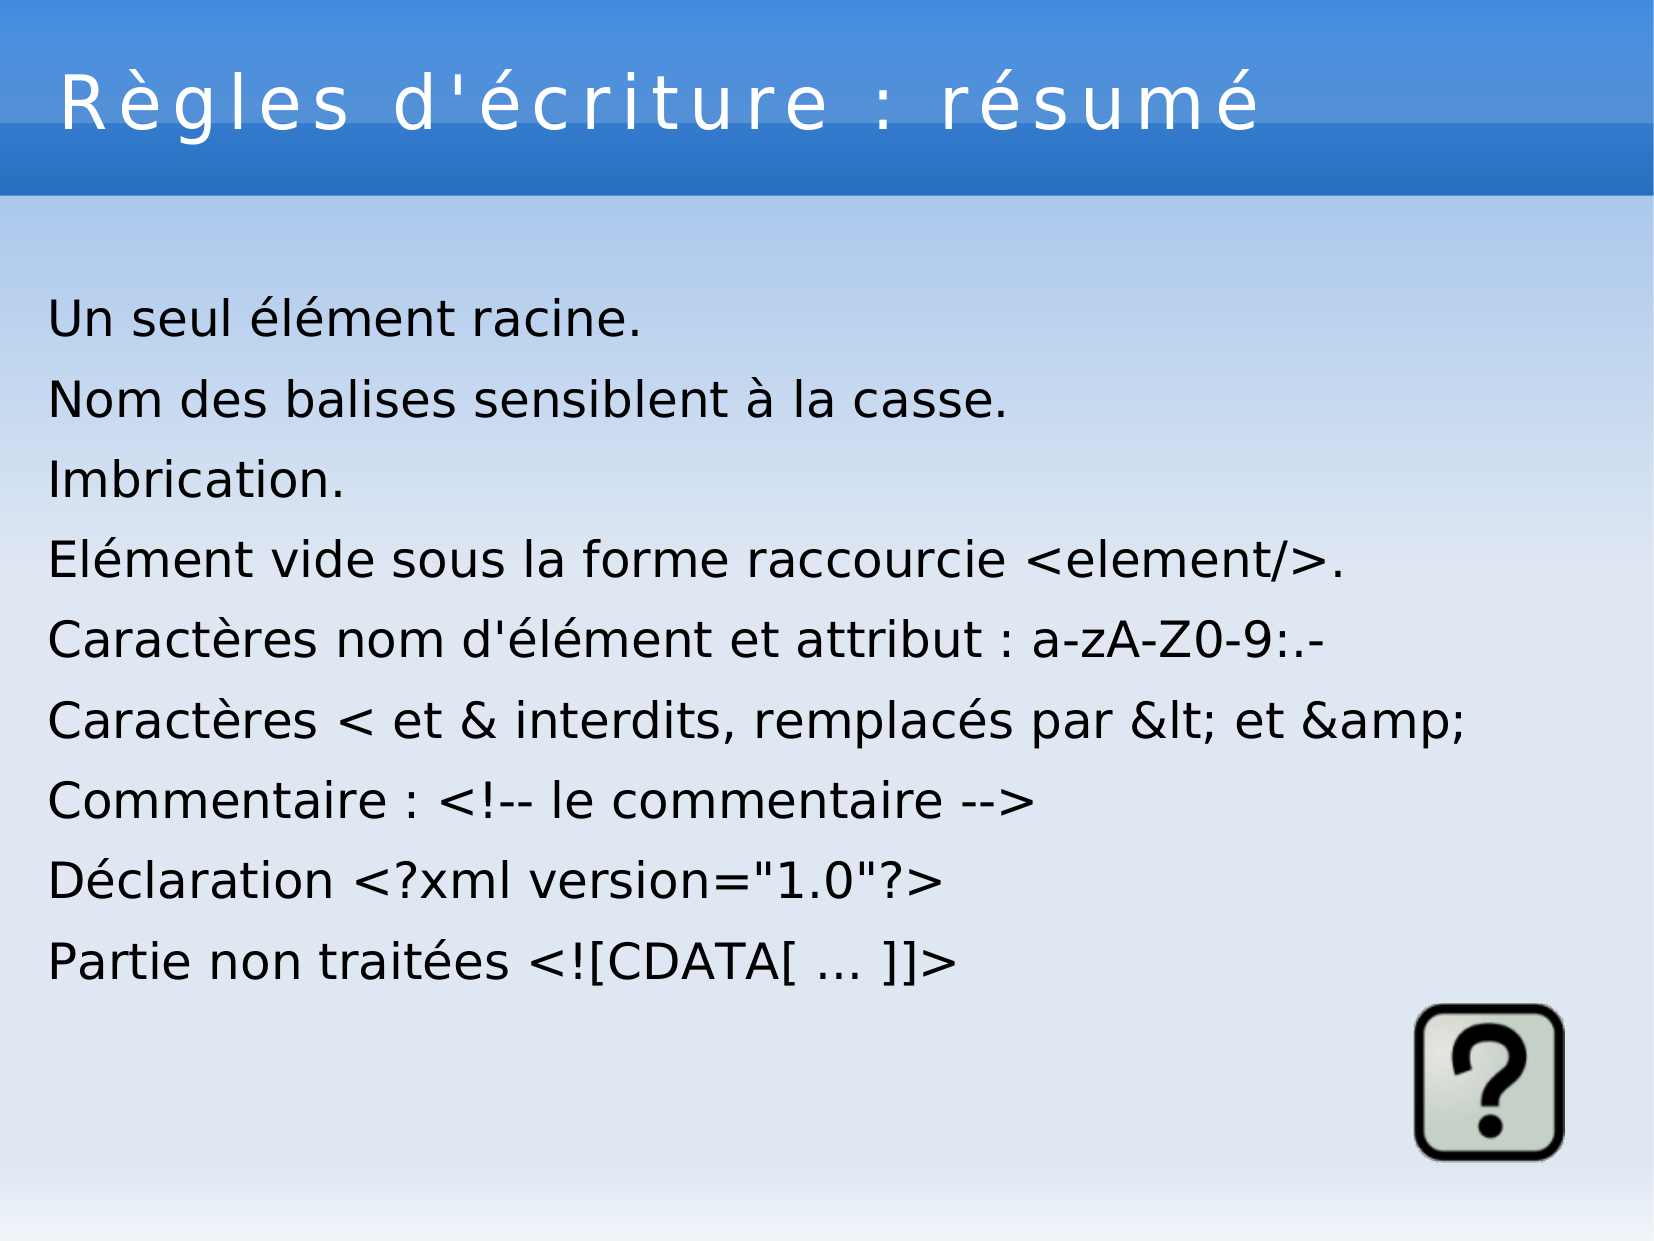

# Règles d'écriture : résumé
Un seul élément racine.
Nom des balises sensiblent à la casse.
Imbrication.
Elément vide sous la forme raccourcie <element/>.
Caractères nom d'élément et attribut : a-zA-Z0-9:.-
Caractères < et & interdits, remplacés par &lt; et &amp;
Commentaire : <!-- le commentaire -->
Déclaration <?xml version="1.0"?>
Partie non traitées <![CDATA[ ... ]]>